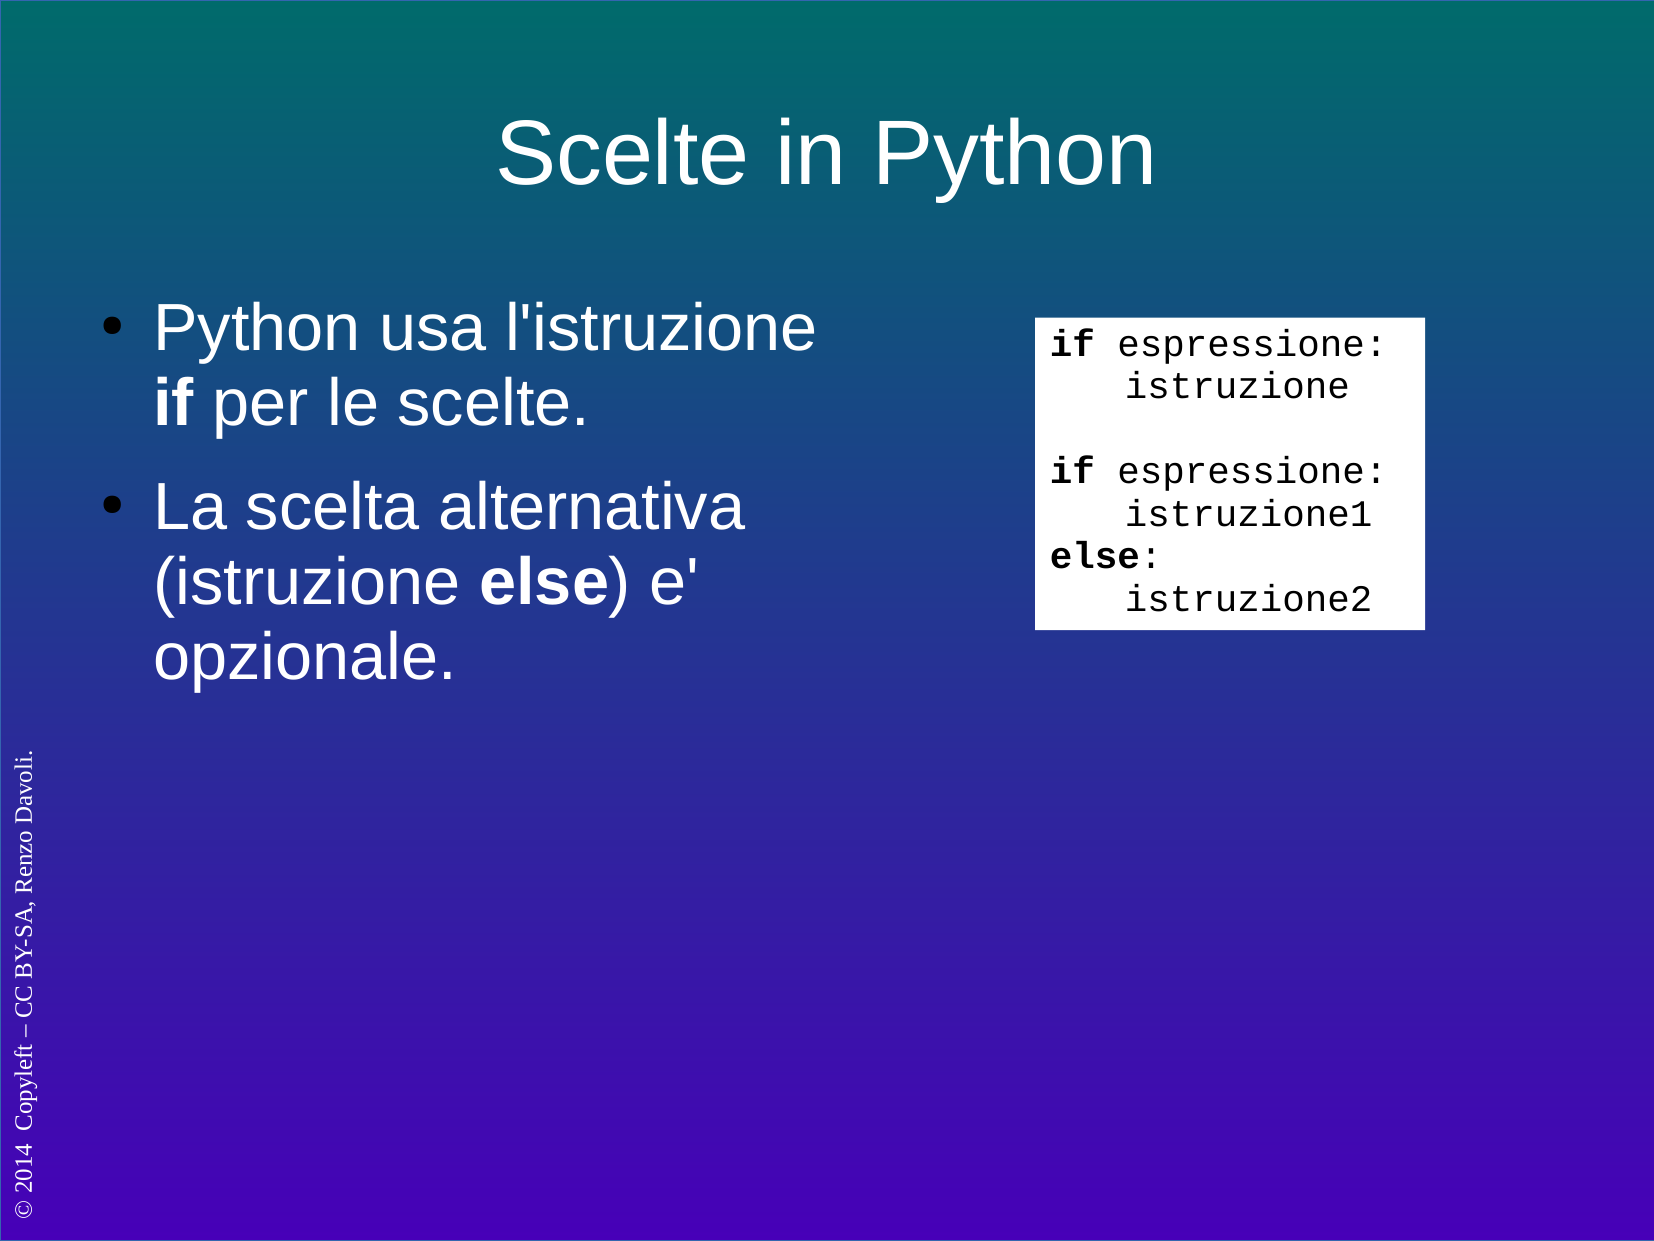

# Scelte in Python
Python usa l'istruzione if per le scelte.
La scelta alternativa (istruzione else) e' opzionale.
if espressione:
	istruzione
if espressione:
	istruzione1
else:
	istruzione2